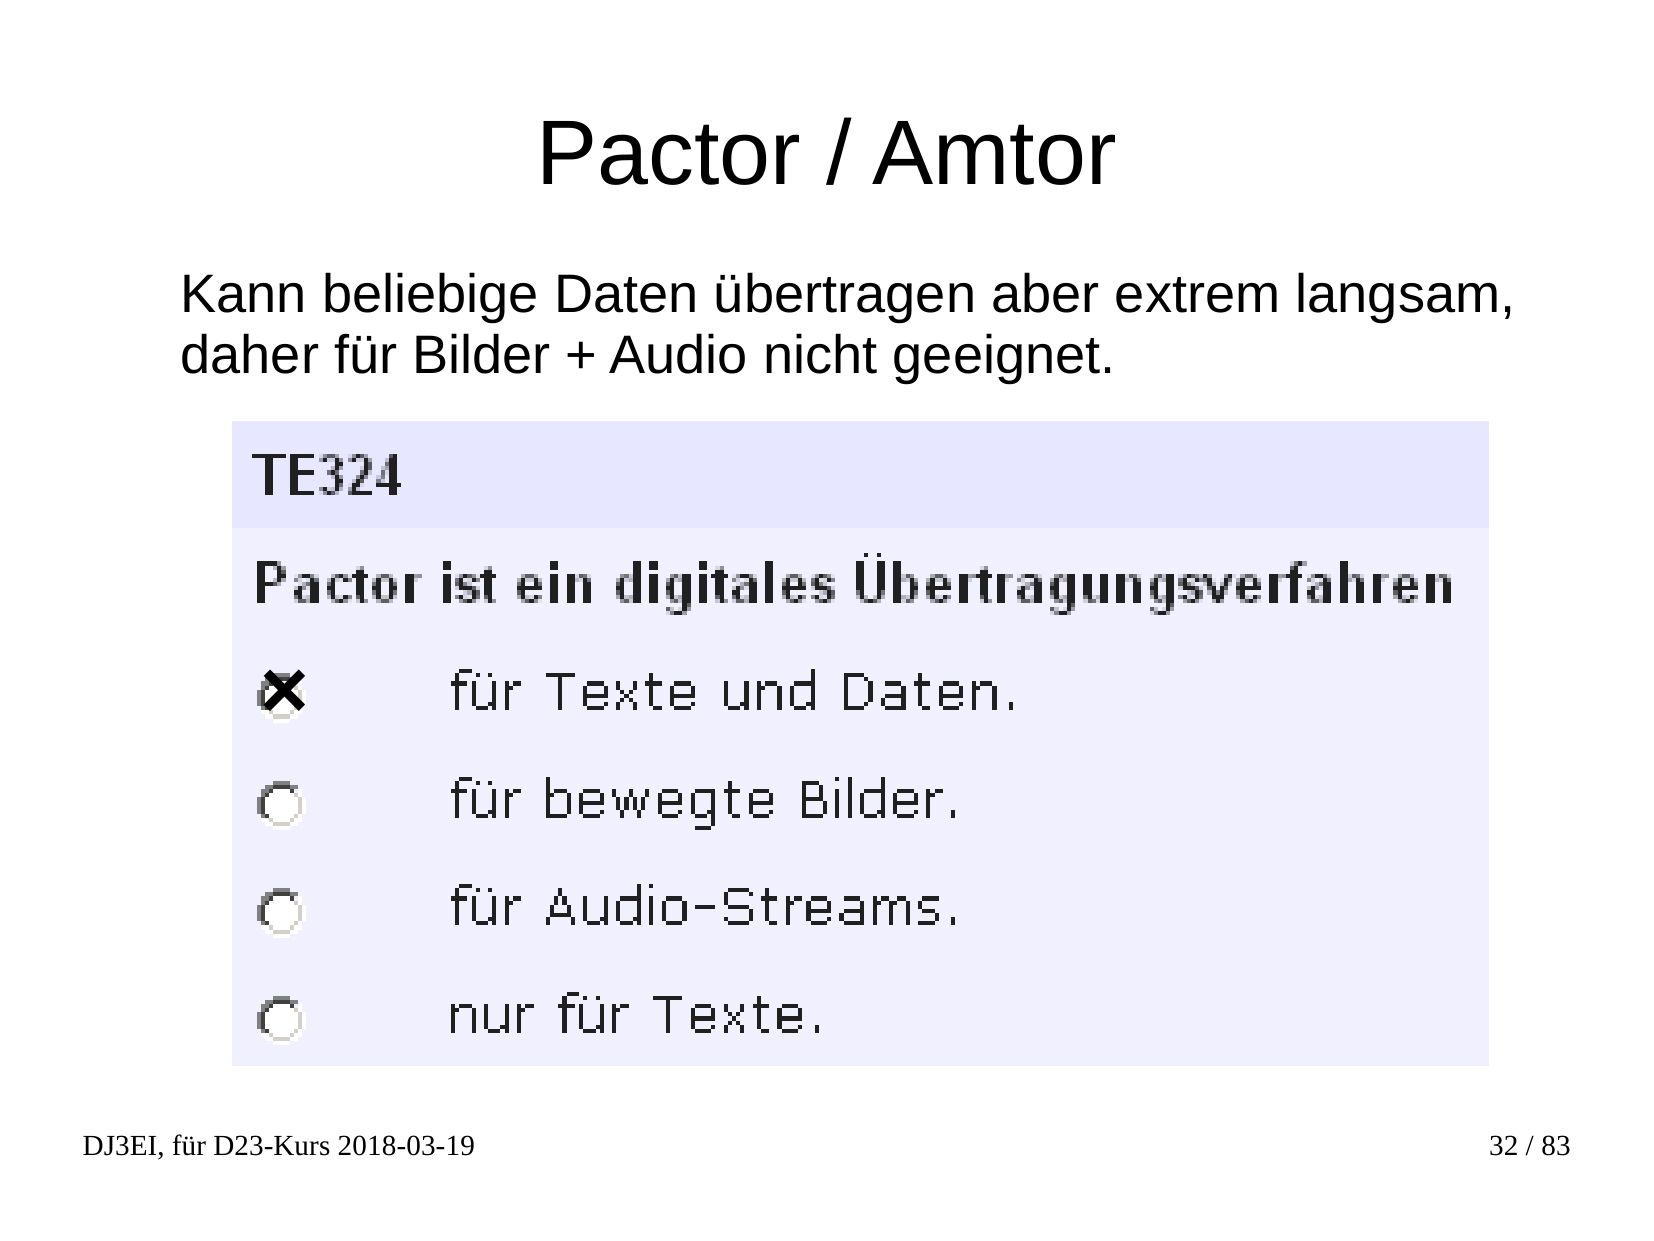

# Pactor / Amtor
Kann beliebige Daten übertragen aber extrem langsam,
daher für Bilder + Audio nicht geeignet.
×
32